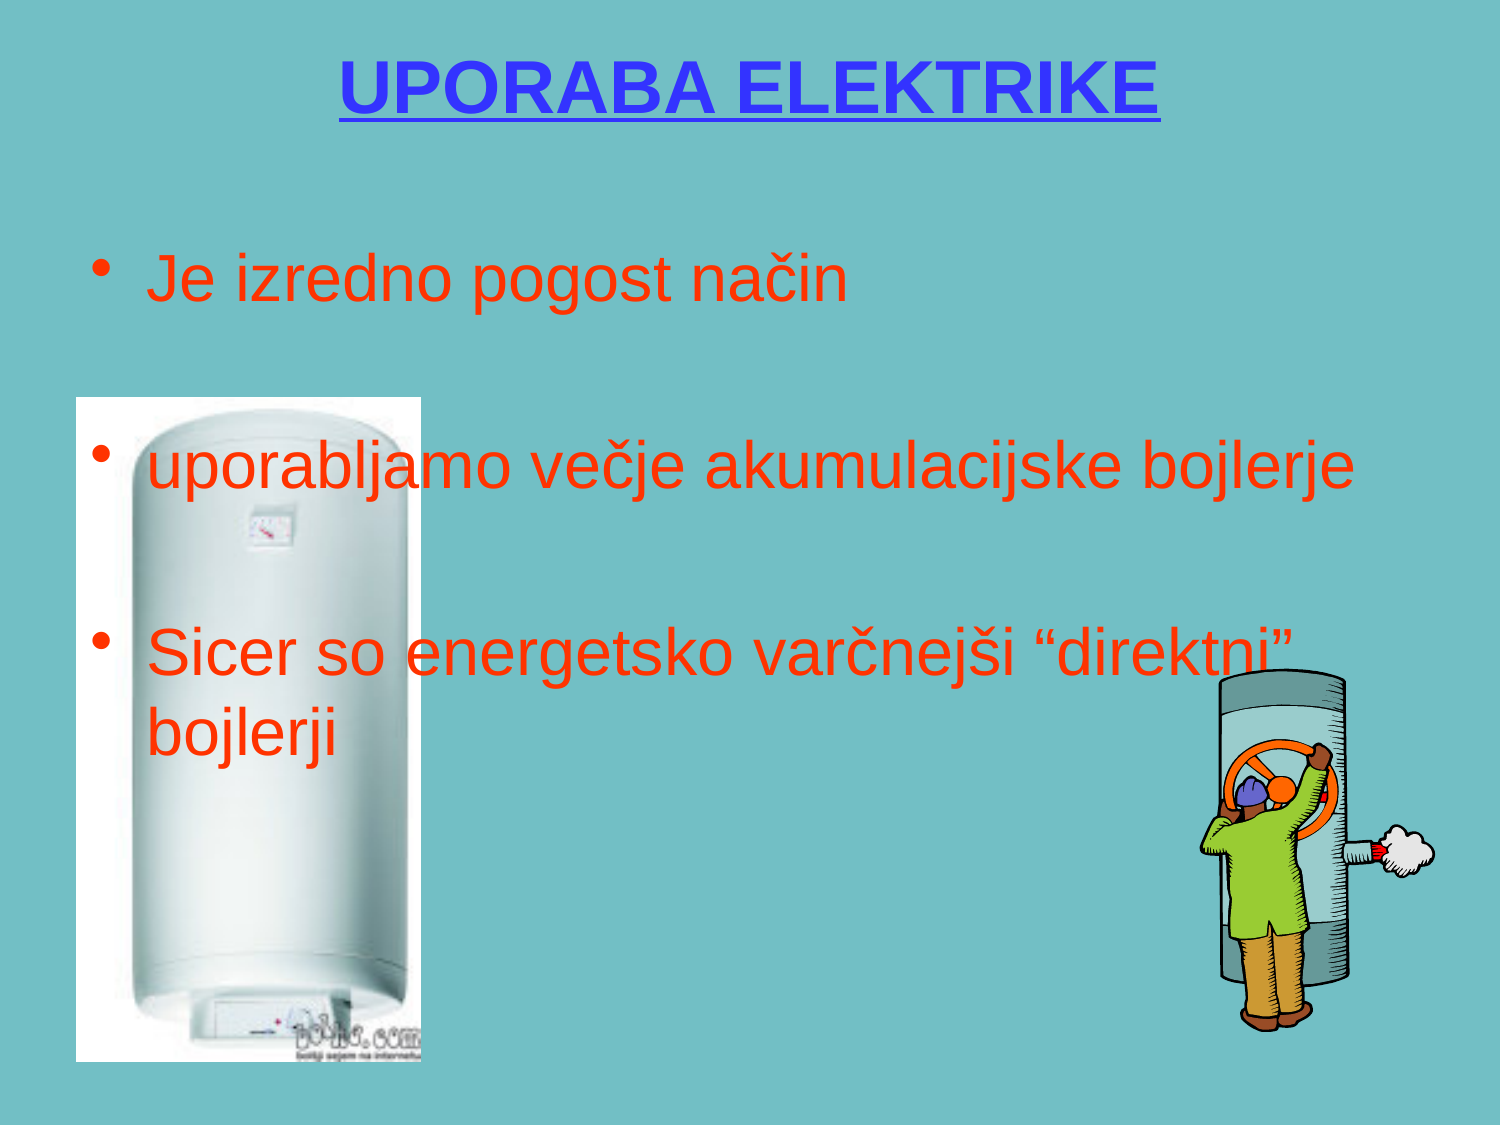

# UPORABA ELEKTRIKE
Je izredno pogost način
uporabljamo večje akumulacijske bojlerje
Sicer so energetsko varčnejši “direktni” bojlerji